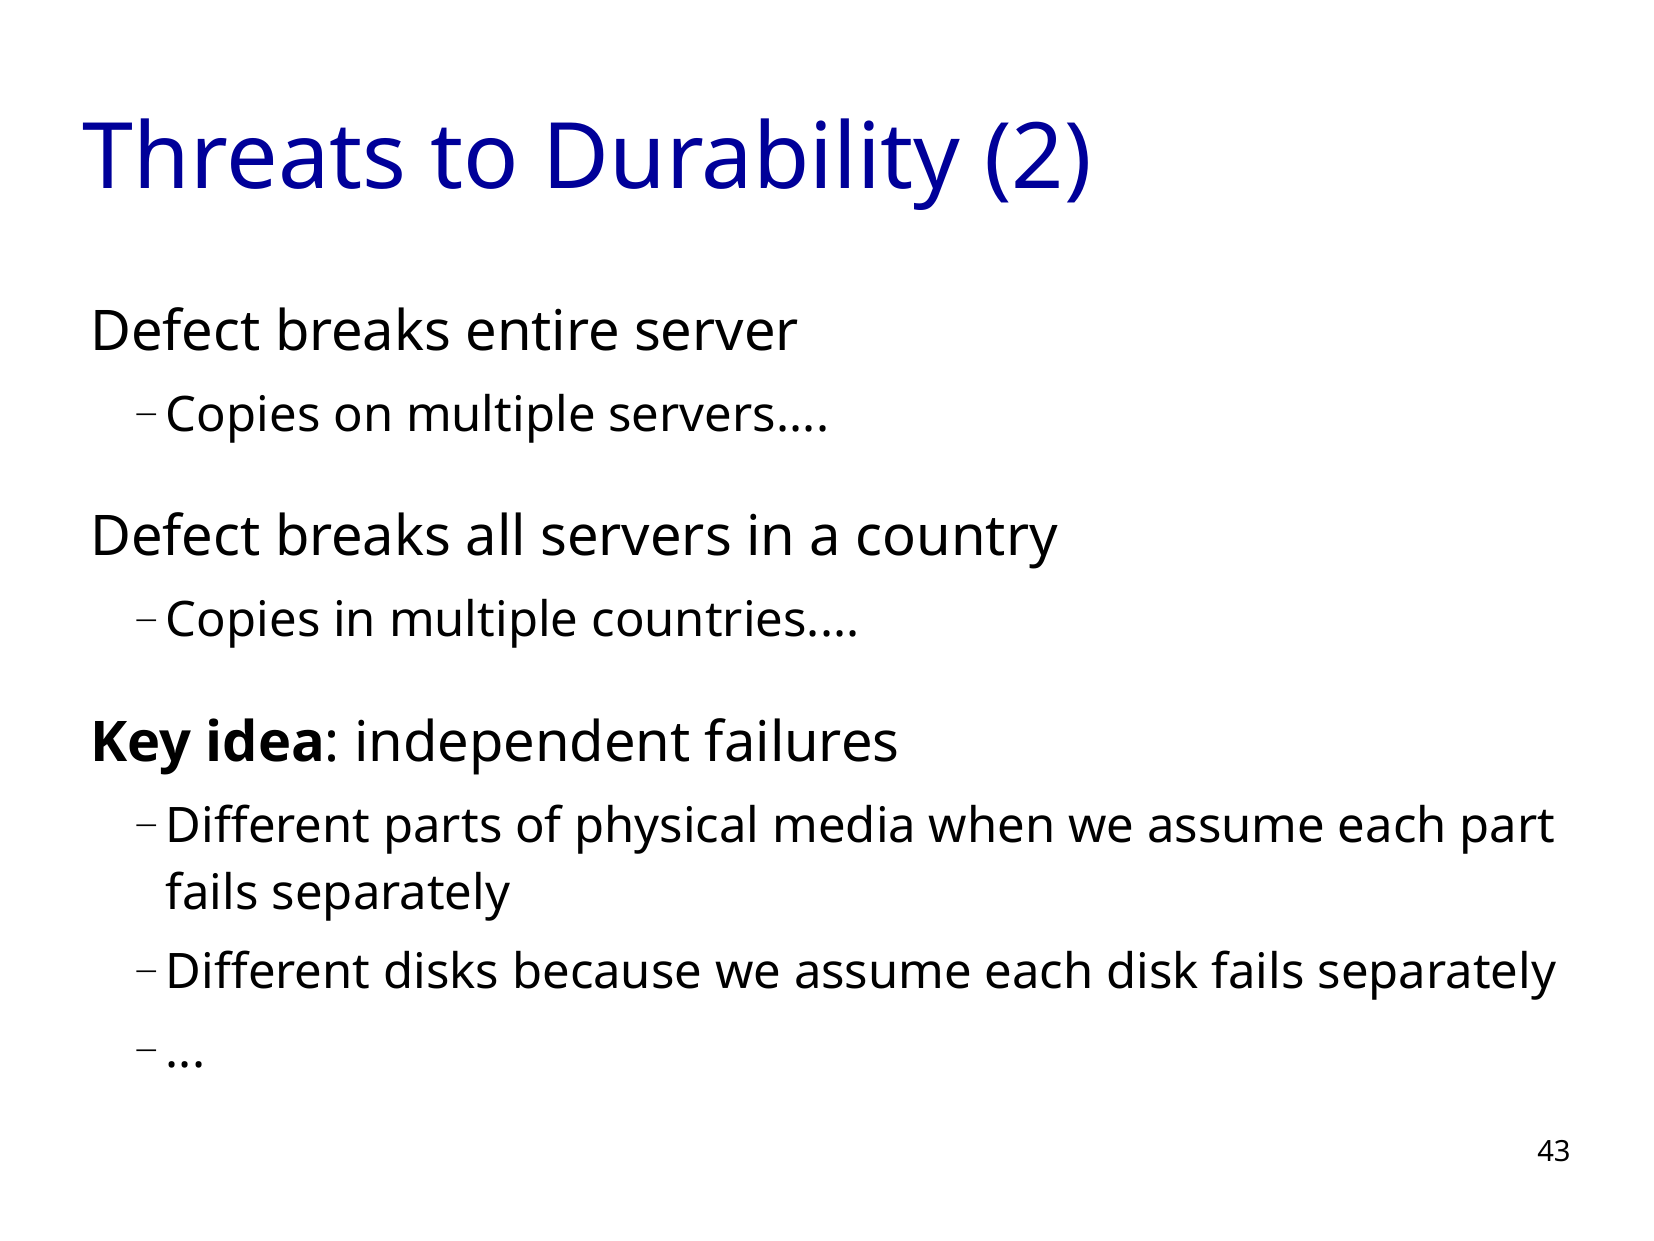

# Threats to Durability (2)
Defect breaks entire server
Copies on multiple servers....
Defect breaks all servers in a country
Copies in multiple countries....
Key idea: independent failures
Different parts of physical media when we assume each part fails separately
Different disks because we assume each disk fails separately
...
43